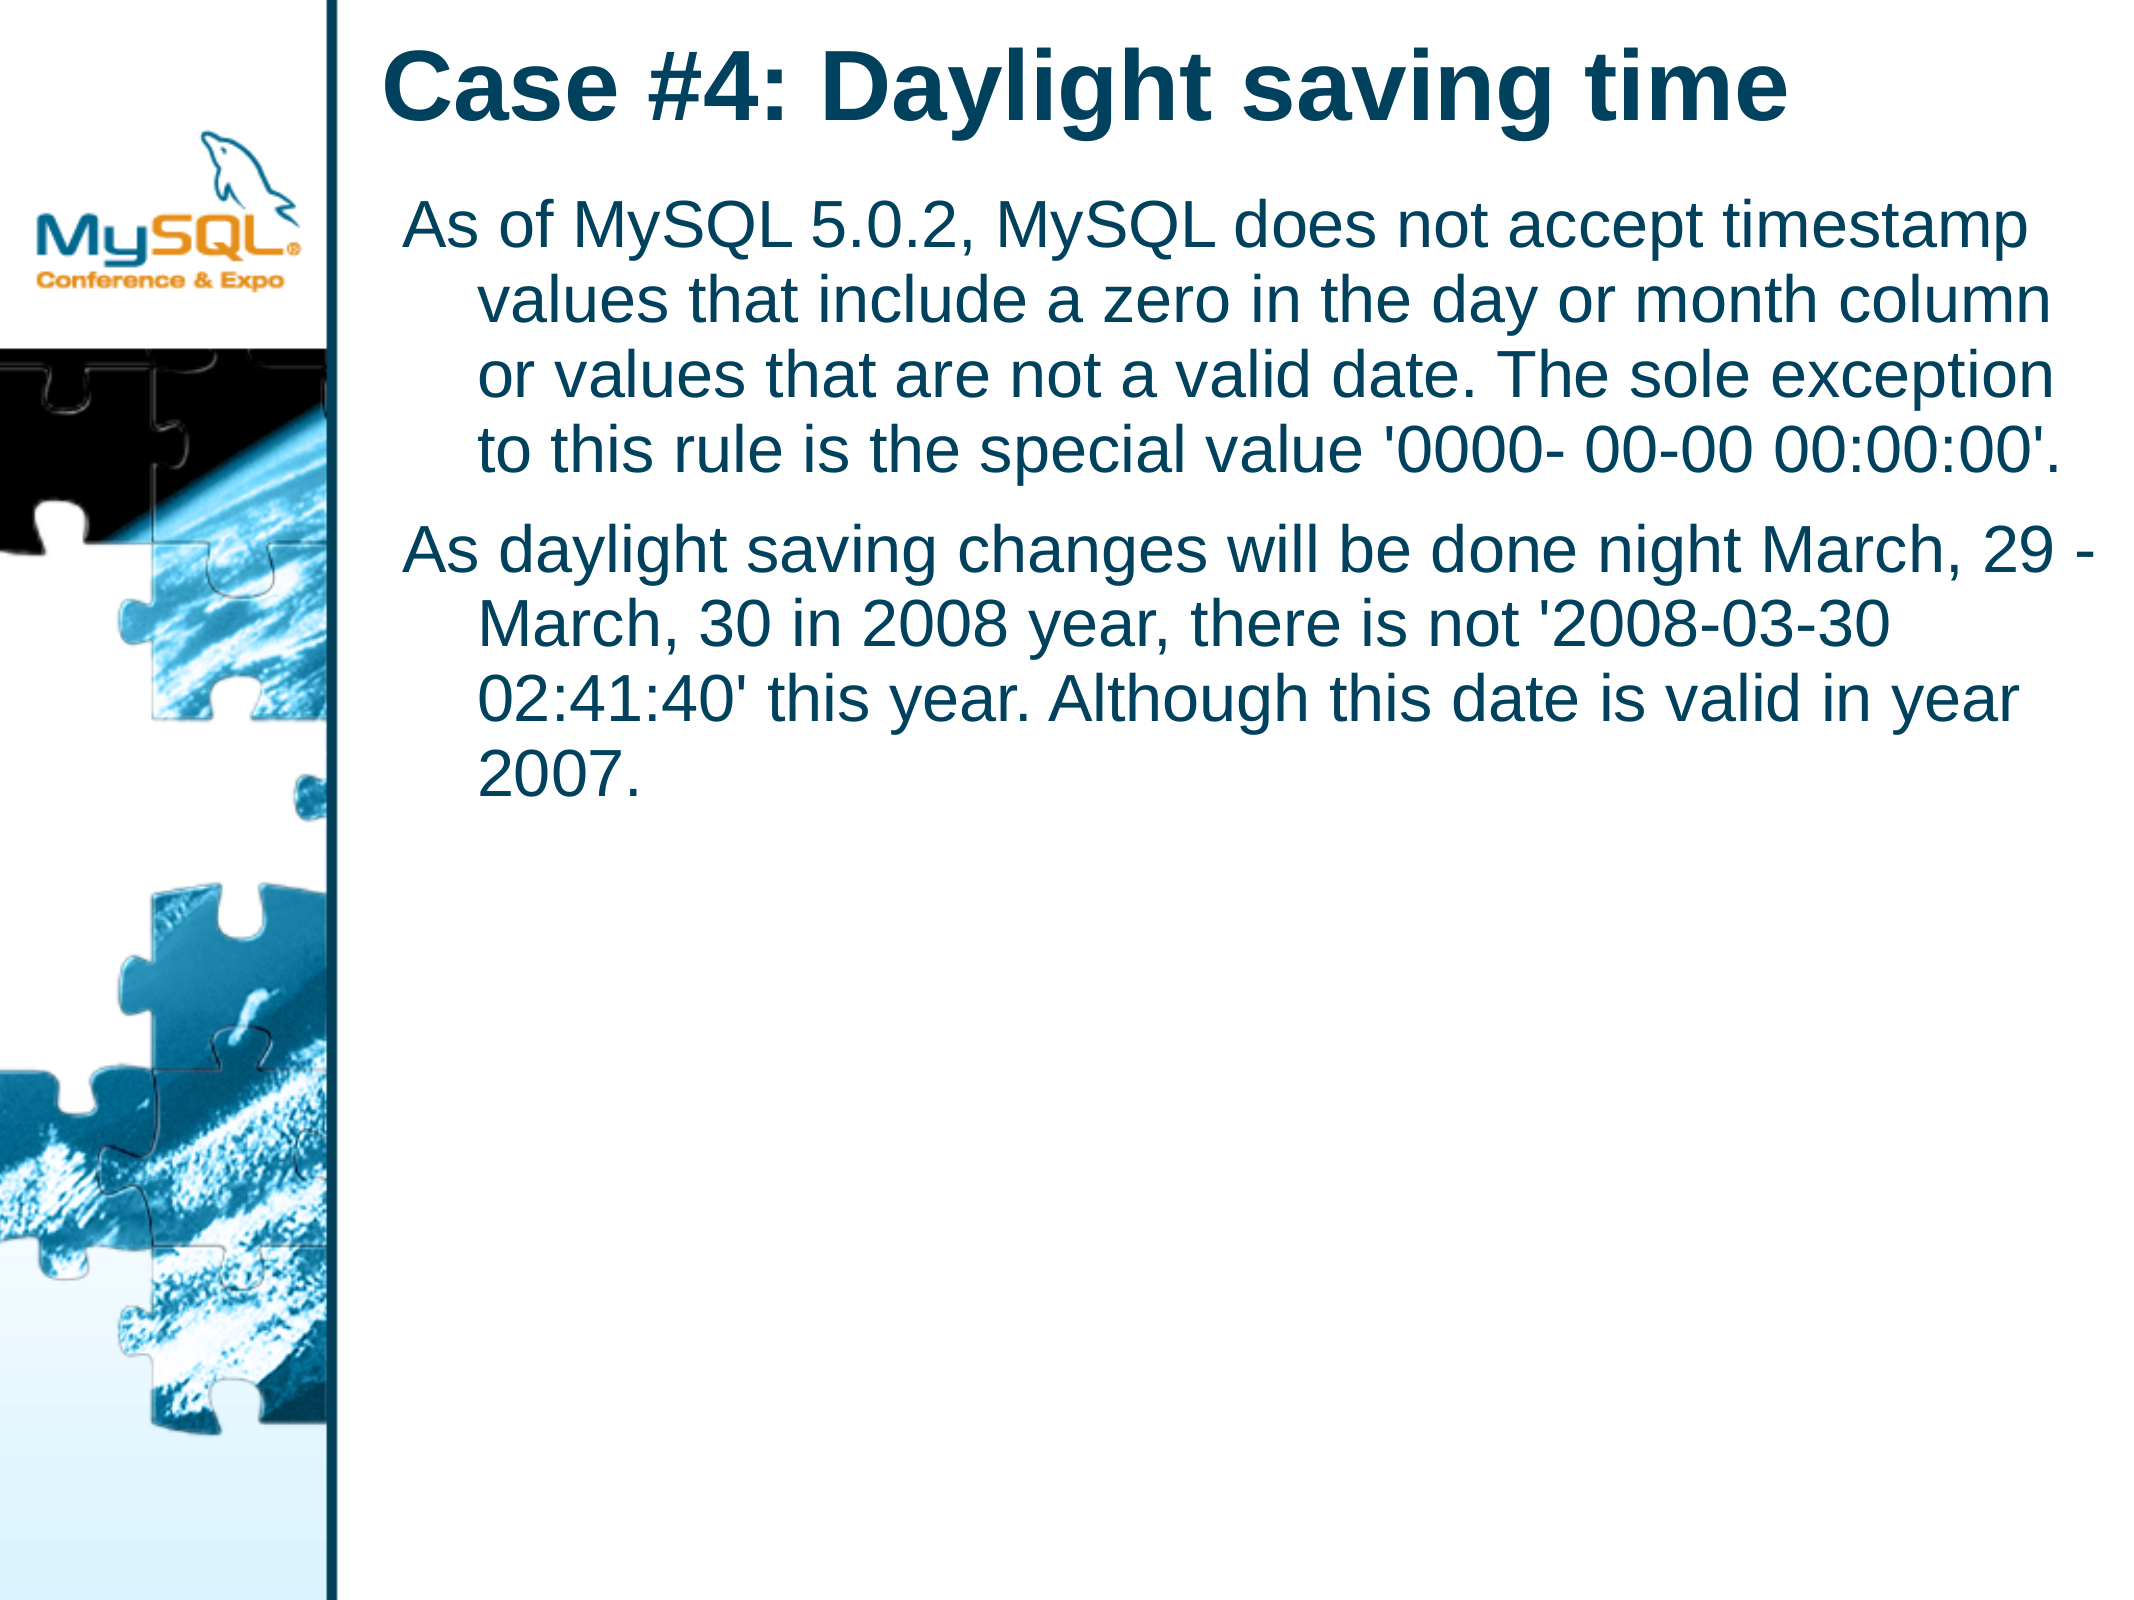

# Case #4: Daylight saving time
As of MySQL 5.0.2, MySQL does not accept timestamp values that include a zero in the day or month column or values that are not a valid date. The sole exception to this rule is the special value '0000- 00-00 00:00:00'.
As daylight saving changes will be done night March, 29 - March, 30 in 2008 year, there is not '2008-03-30 02:41:40' this year. Although this date is valid in year 2007.